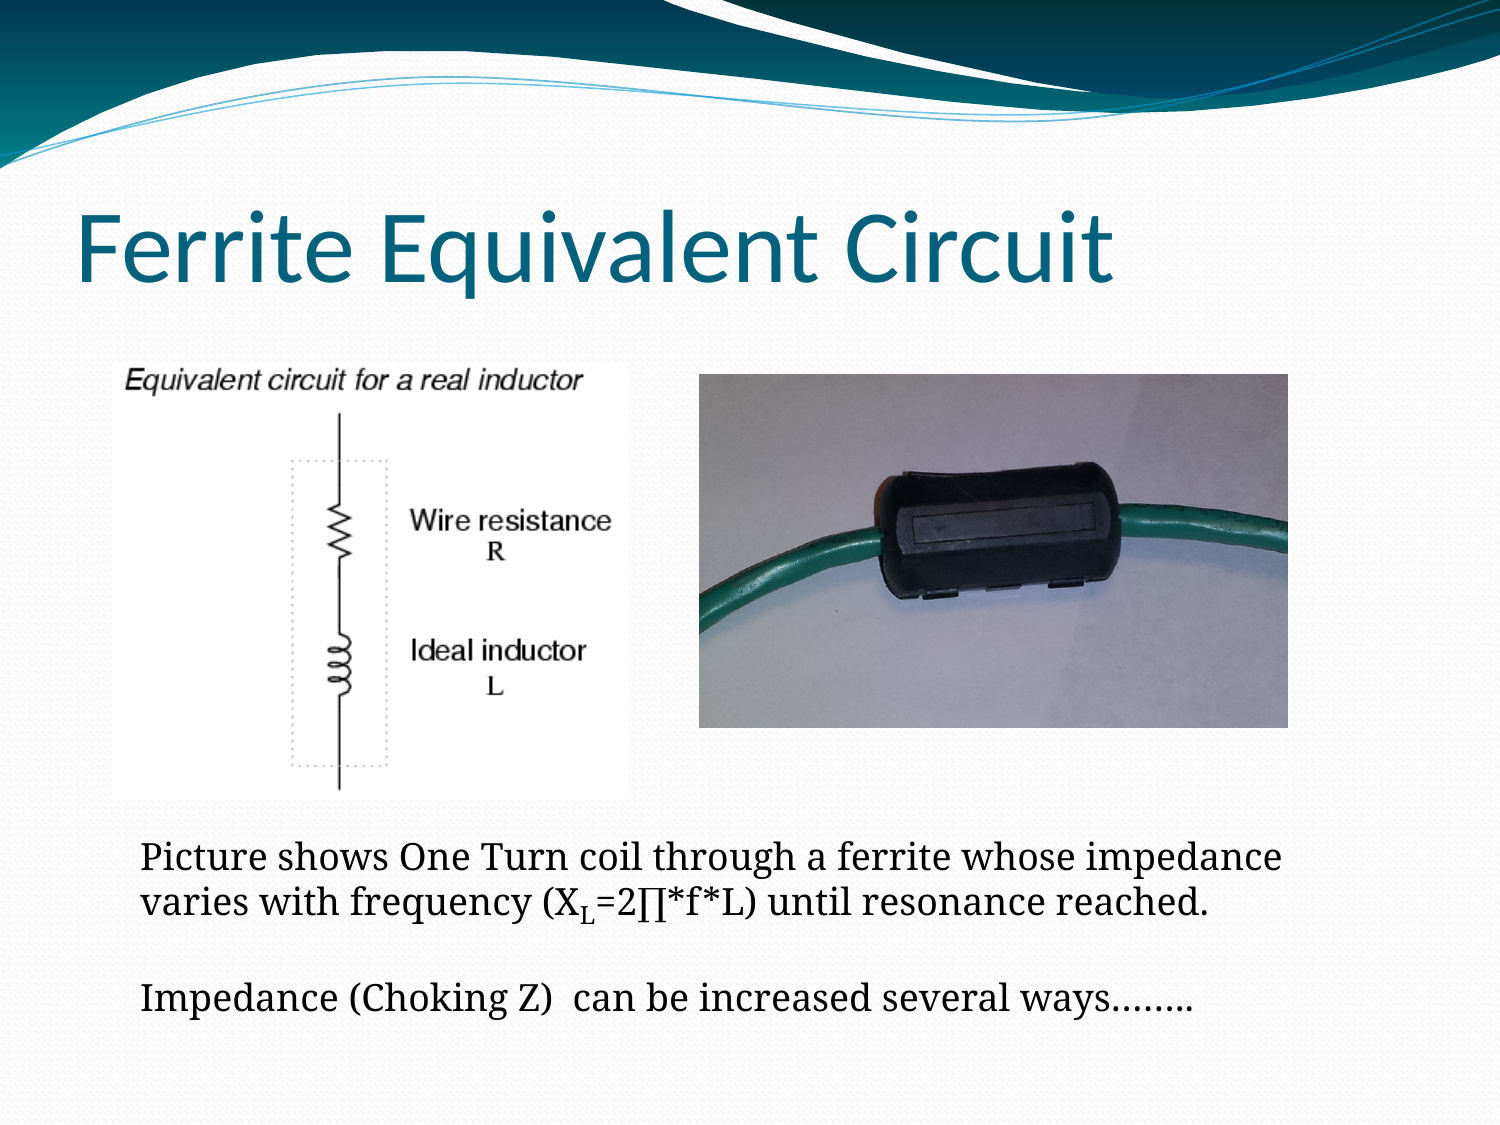

# Ferrite Equivalent Circuit
Picture shows One Turn coil through a ferrite whose impedance varies with frequency (XL=2∏*f*L) until resonance reached.
Impedance (Choking Z) can be increased several ways……..